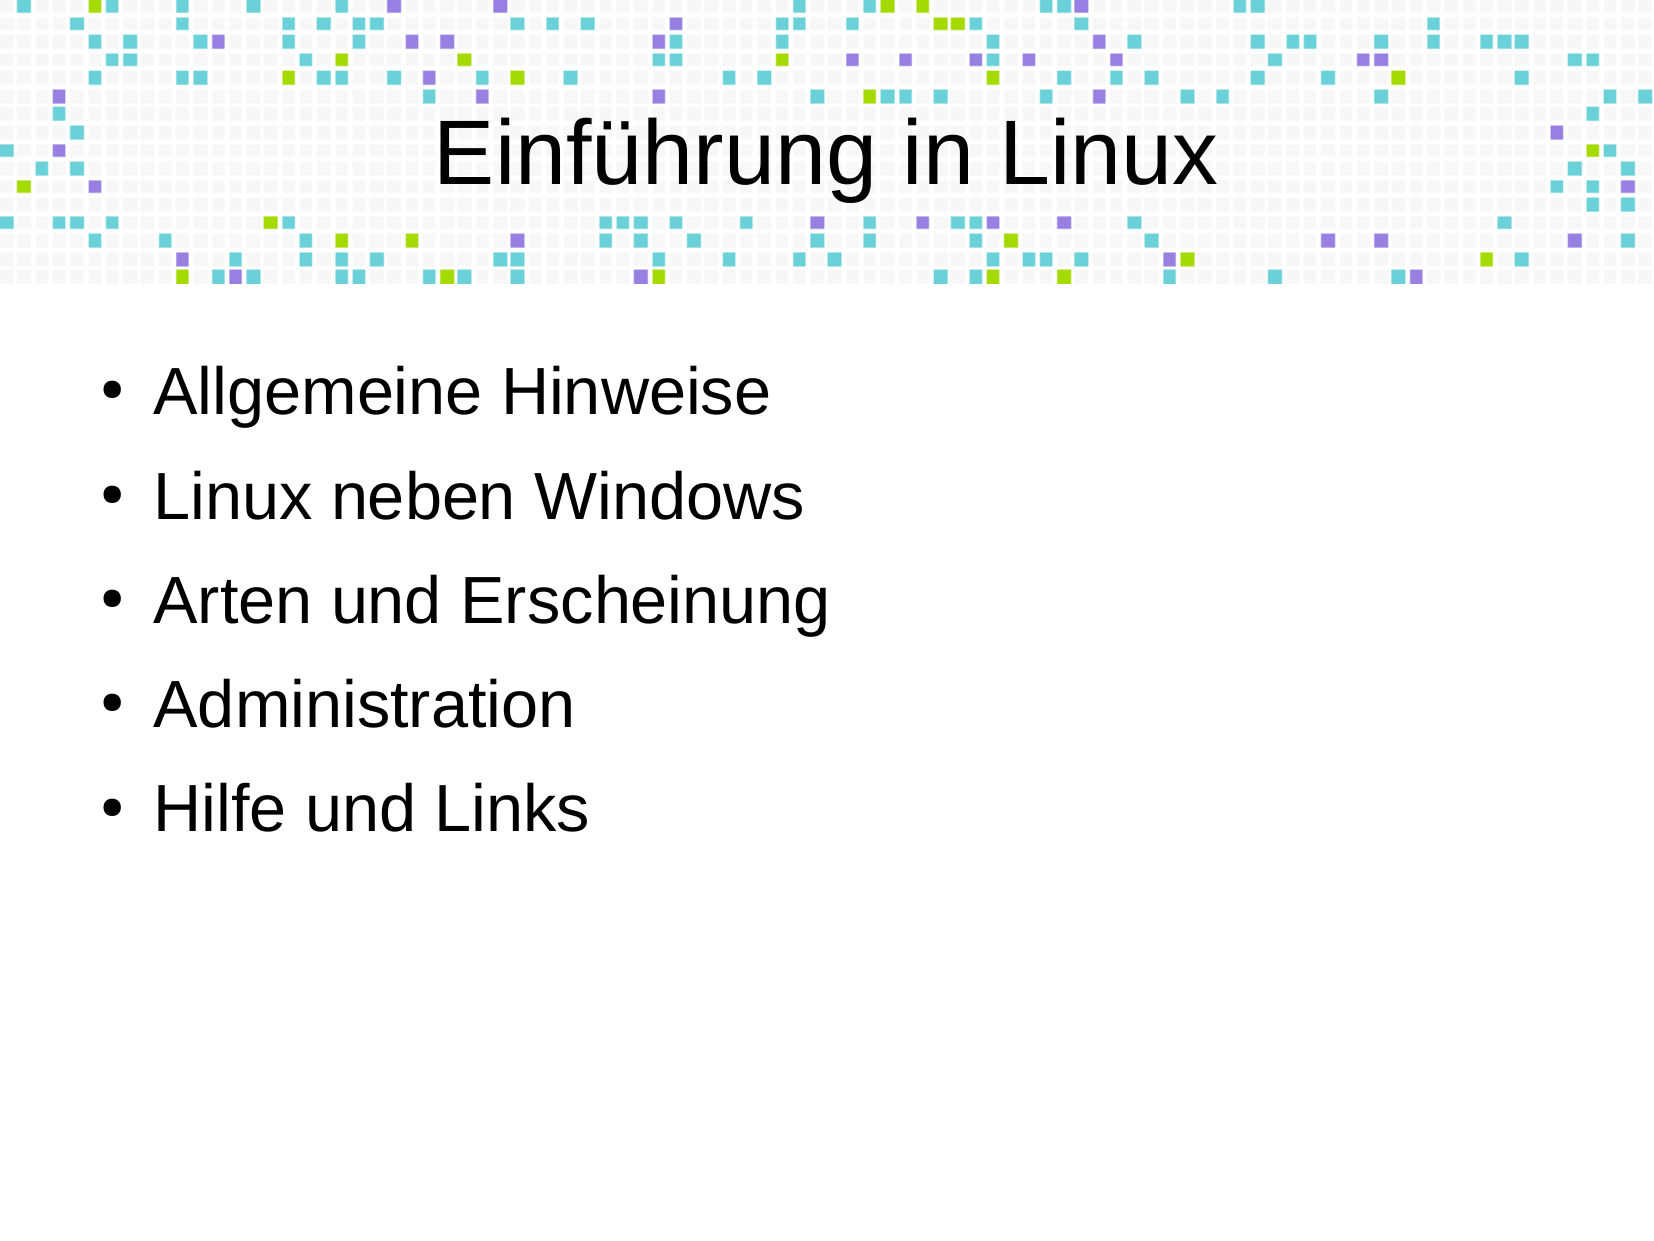

# Einführung in Linux
Allgemeine Hinweise
Linux neben Windows
Arten und Erscheinung
Administration
Hilfe und Links